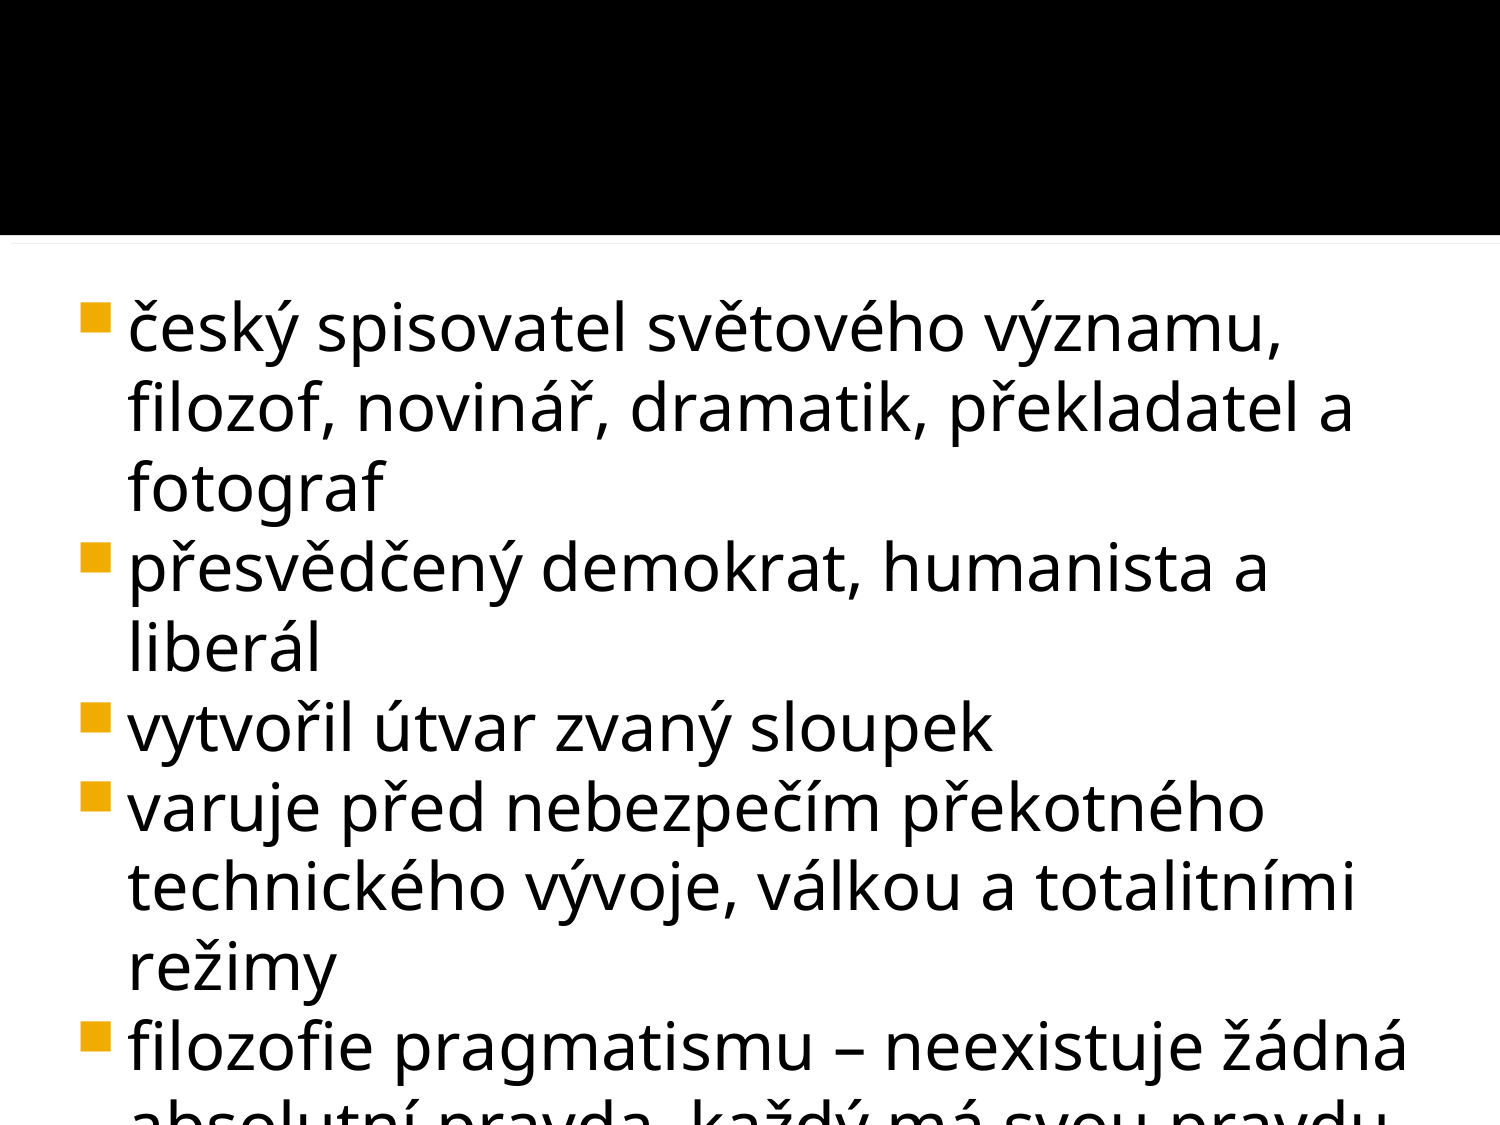

# český spisovatel světového významu, filozof, novinář, dramatik, překladatel a fotograf
přesvědčený demokrat, humanista a liberál
vytvořil útvar zvaný sloupek
varuje před nebezpečím překotného technického vývoje, válkou a totalitními režimy
filozofie pragmatismu – neexistuje žádná absolutní pravda, každý má svou pravdu, pravdivé je to, co je mi užitečné